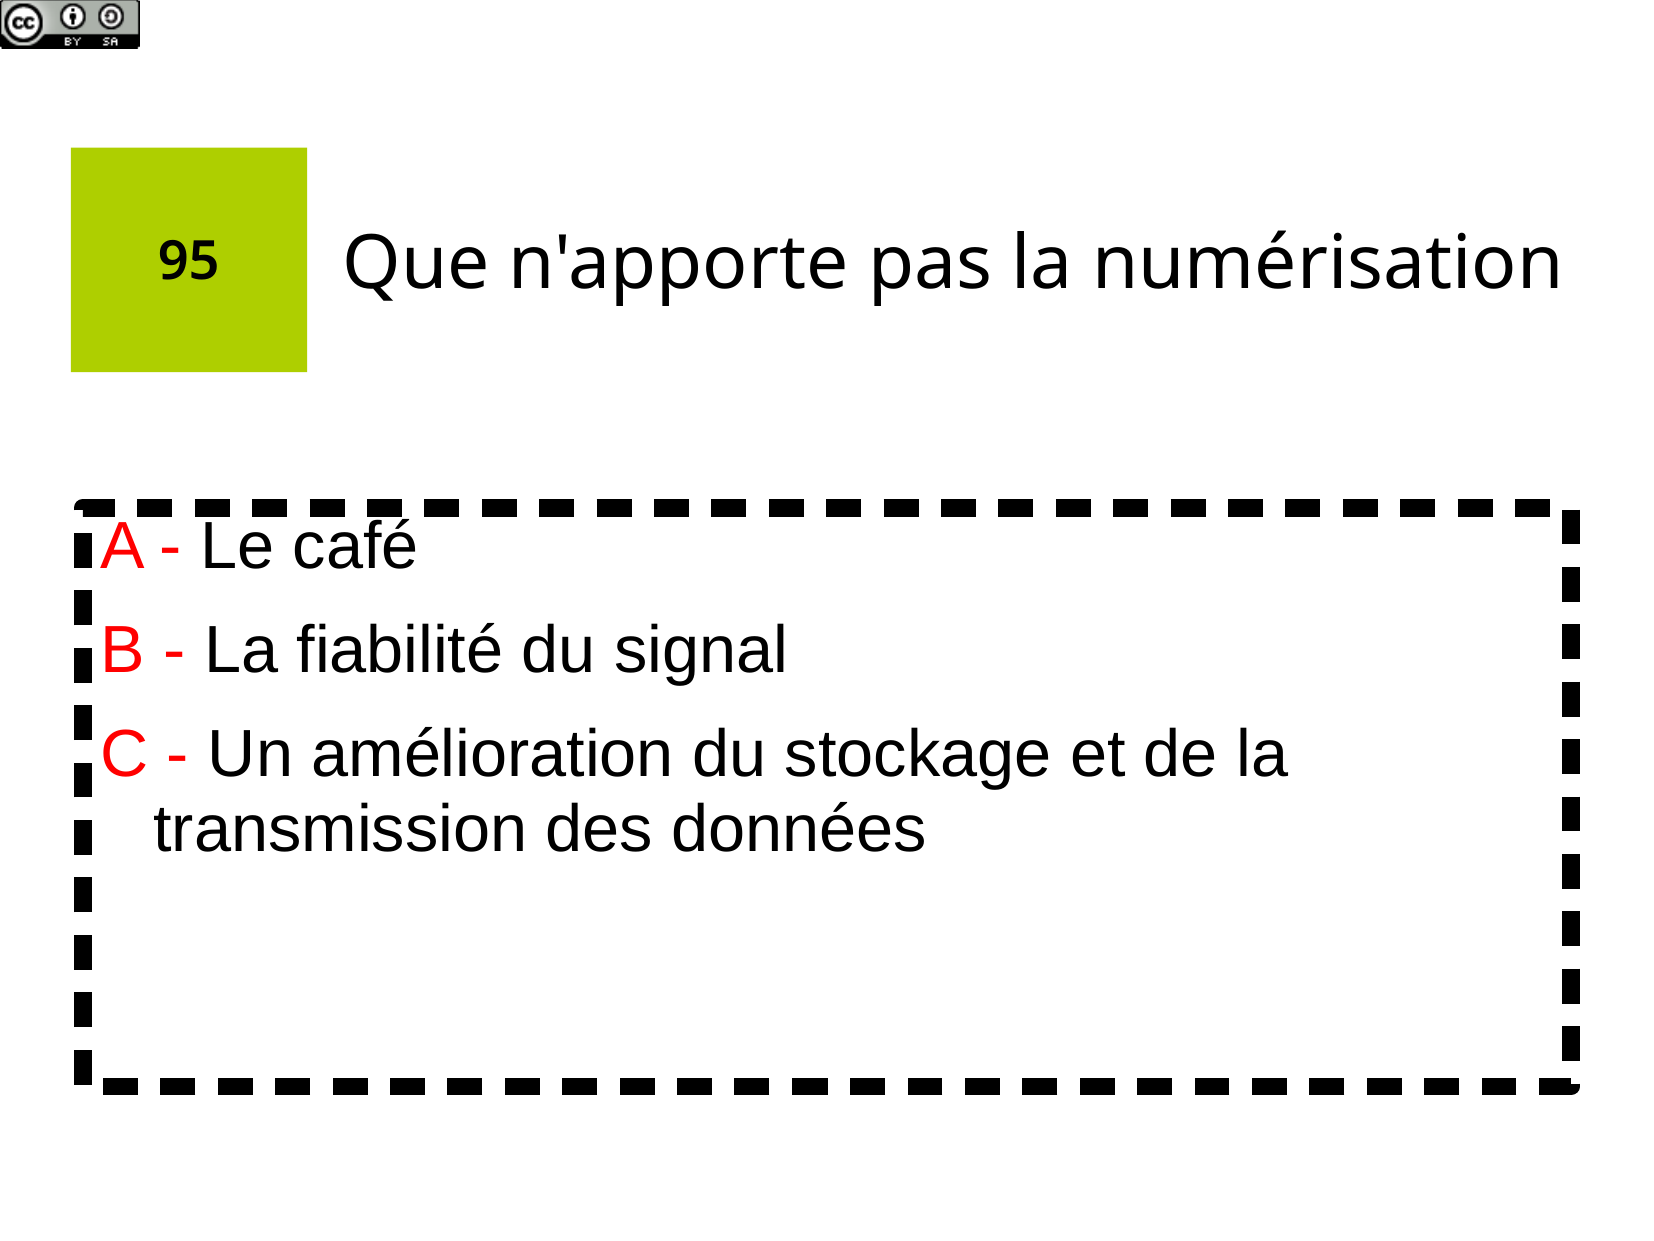

# Que n'apporte pas la numérisation
95
Le café
La fiabilité du signal
Un amélioration du stockage et de la transmission des données